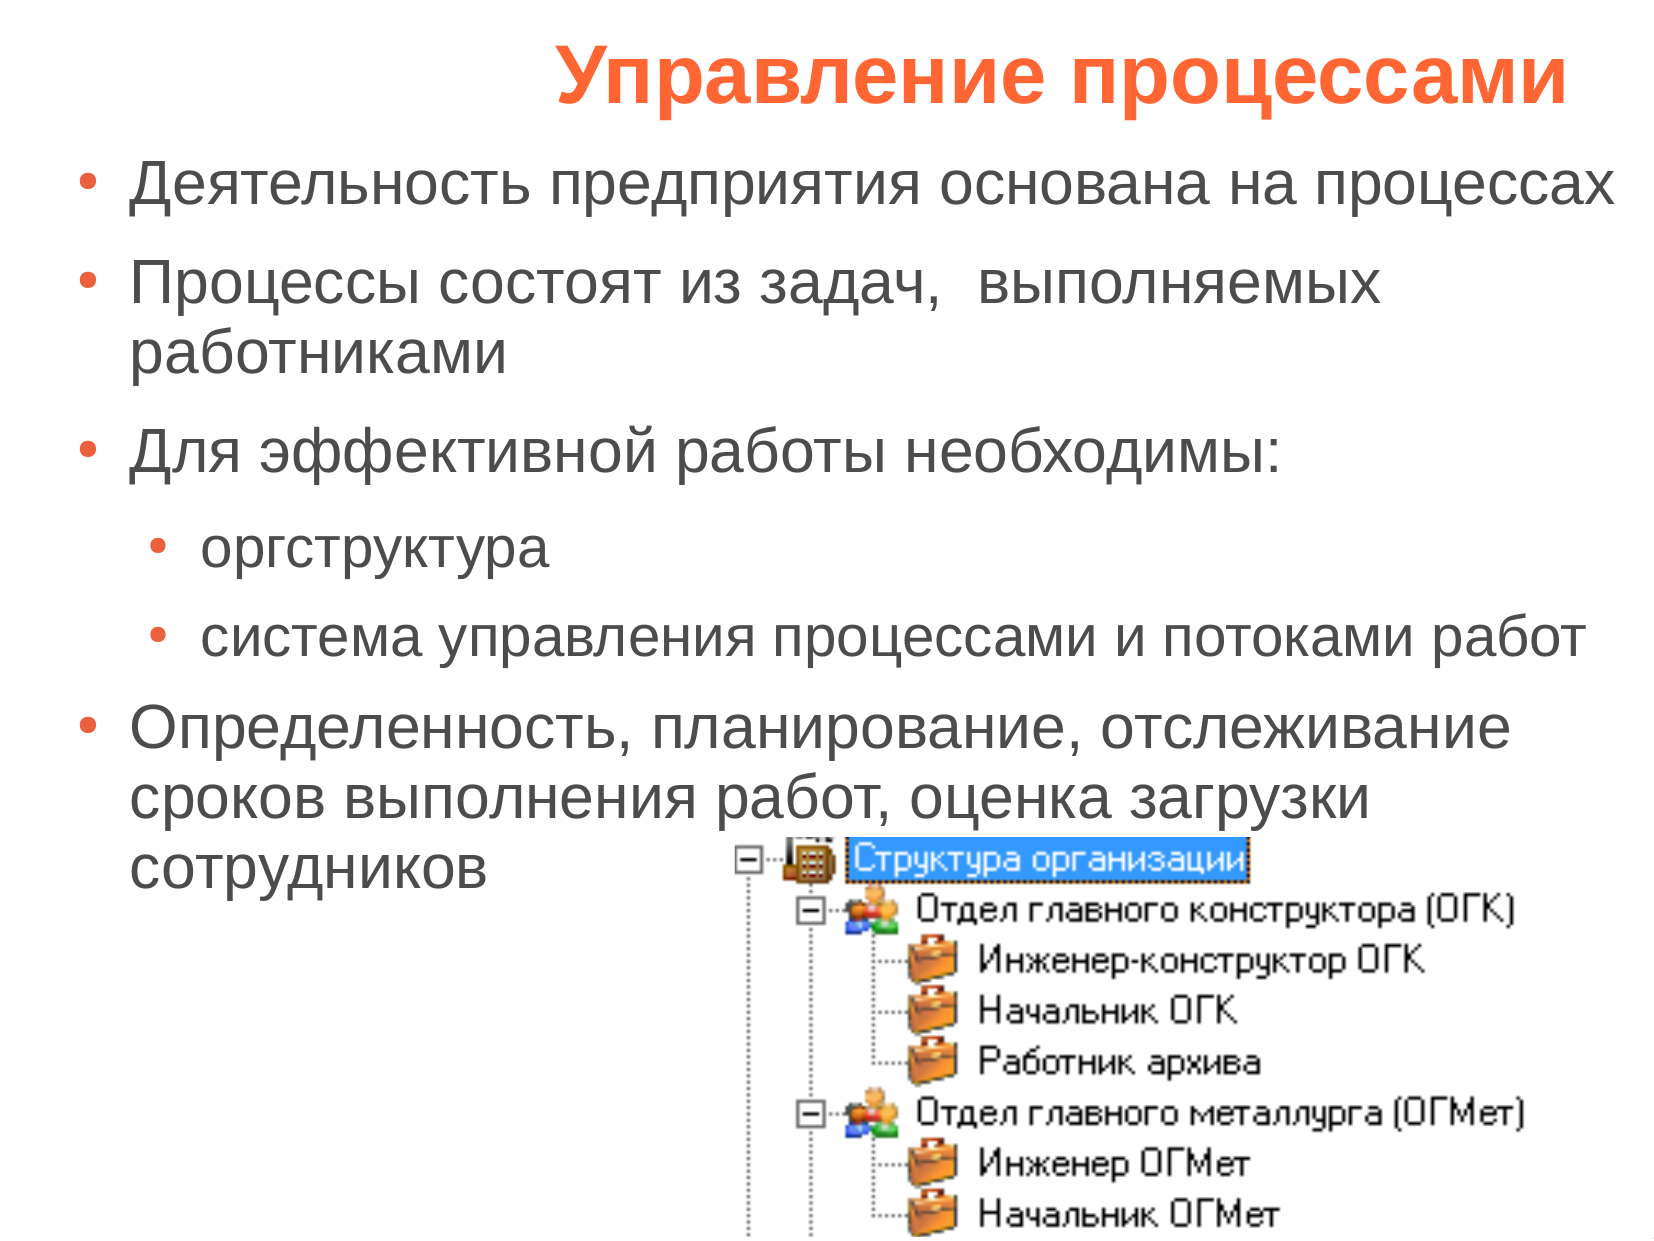

# Управление процессами
Деятельность предприятия основана на процессах
Процессы состоят из задач, выполняемых работниками
Для эффективной работы необходимы:
оргструктура
система управления процессами и потоками работ
Определенность, планирование, отслеживание сроков выполнения работ, оценка загрузки сотрудников